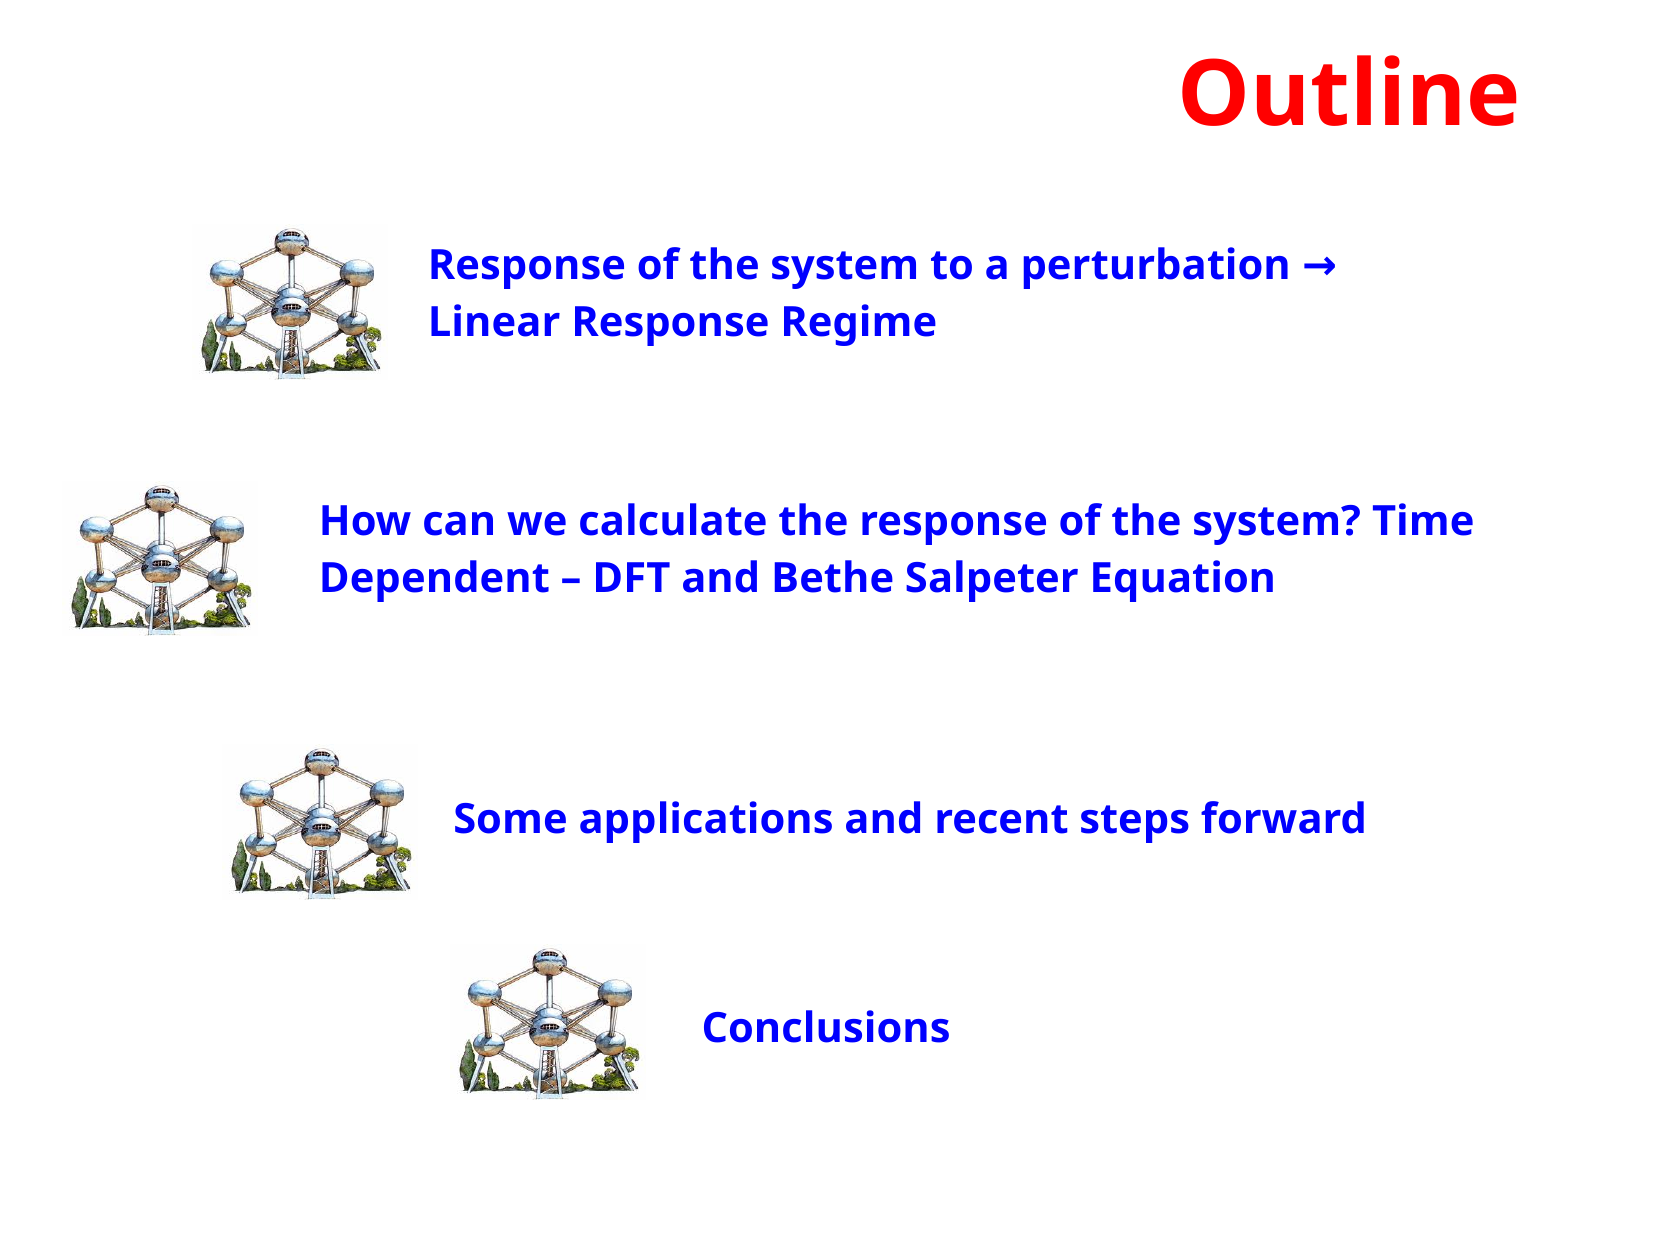

Outline
Response of the system to a perturbation →
Linear Response Regime
How can we calculate the response of the system? Time Dependent – DFT and Bethe Salpeter Equation
Some applications and recent steps forward
Conclusions